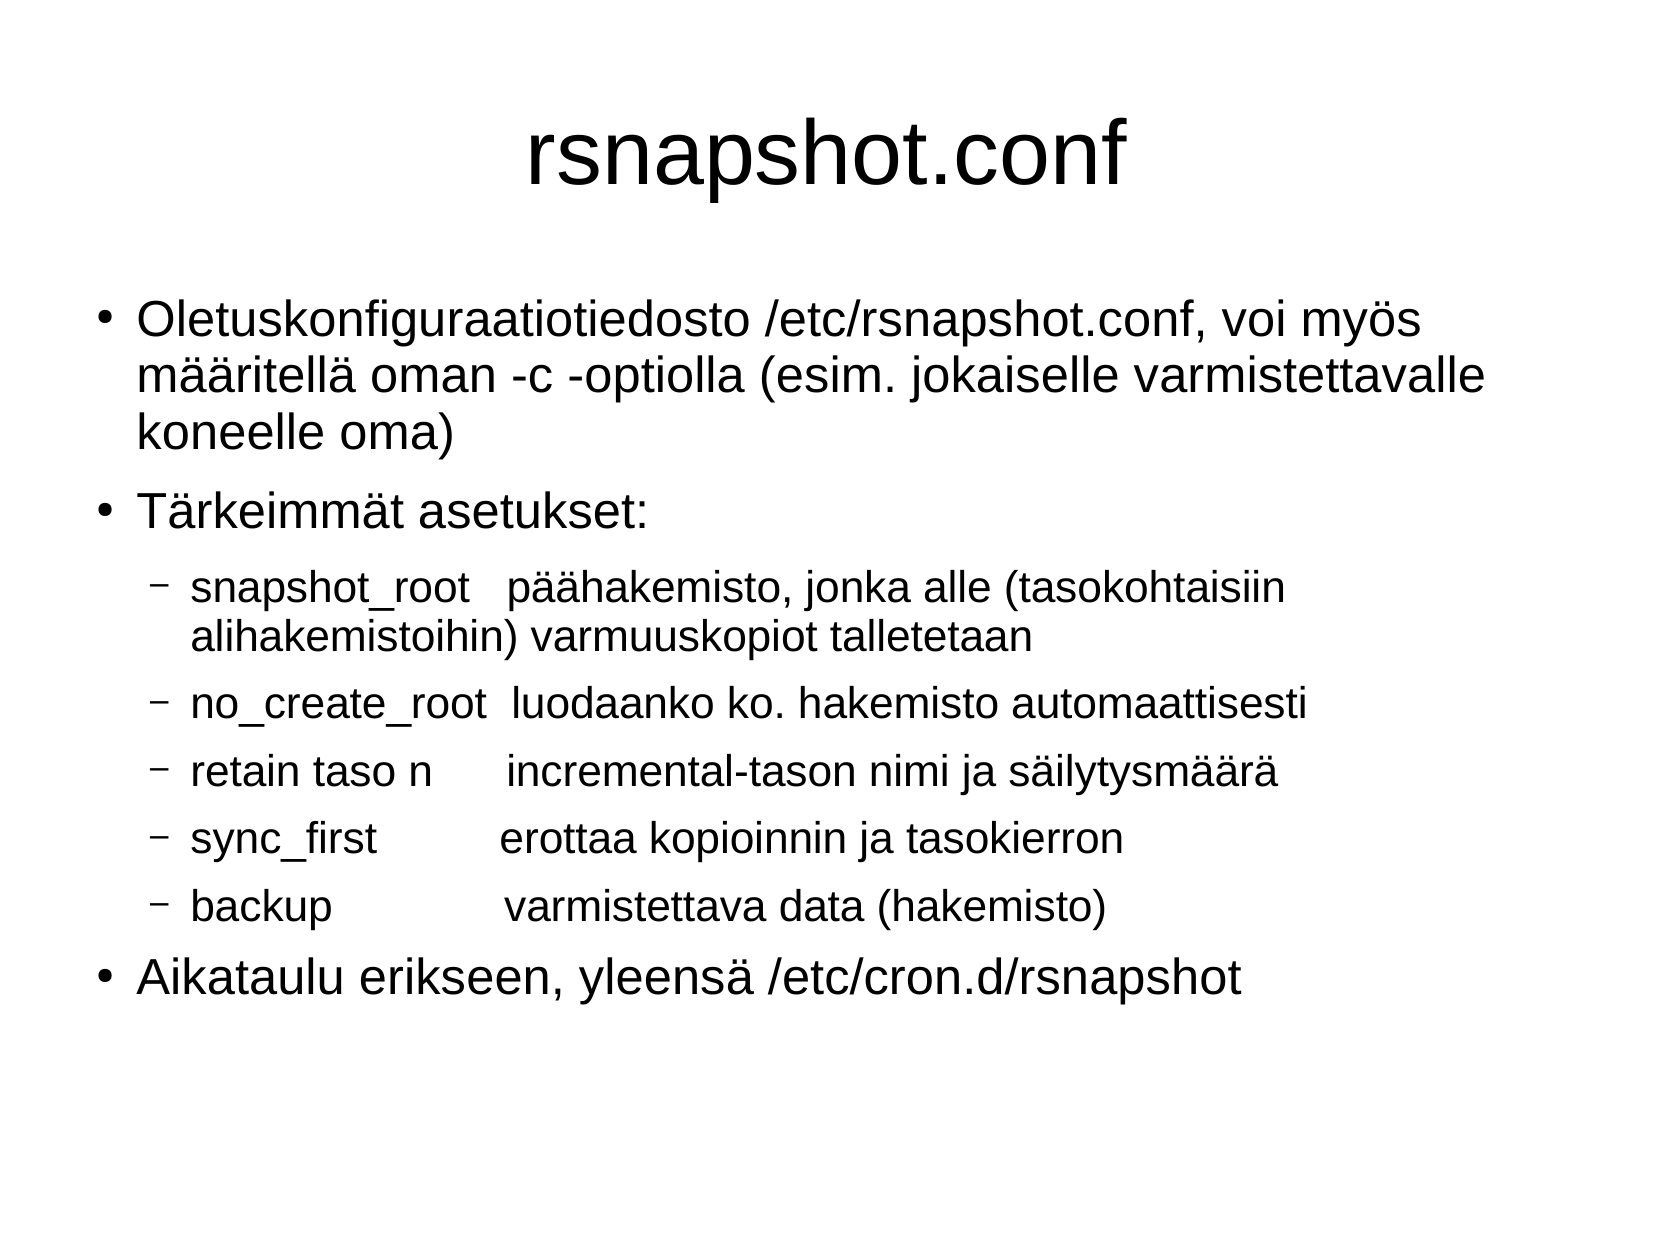

# rsnapshot.conf
Oletuskonfiguraatiotiedosto /etc/rsnapshot.conf, voi myös määritellä oman -c -optiolla (esim. jokaiselle varmistettavalle koneelle oma)
Tärkeimmät asetukset:
snapshot_root päähakemisto, jonka alle (tasokohtaisiin alihakemistoihin) varmuuskopiot talletetaan
no_create_root luodaanko ko. hakemisto automaattisesti
retain taso n incremental-tason nimi ja säilytysmäärä
sync_first erottaa kopioinnin ja tasokierron
backup varmistettava data (hakemisto)
Aikataulu erikseen, yleensä /etc/cron.d/rsnapshot